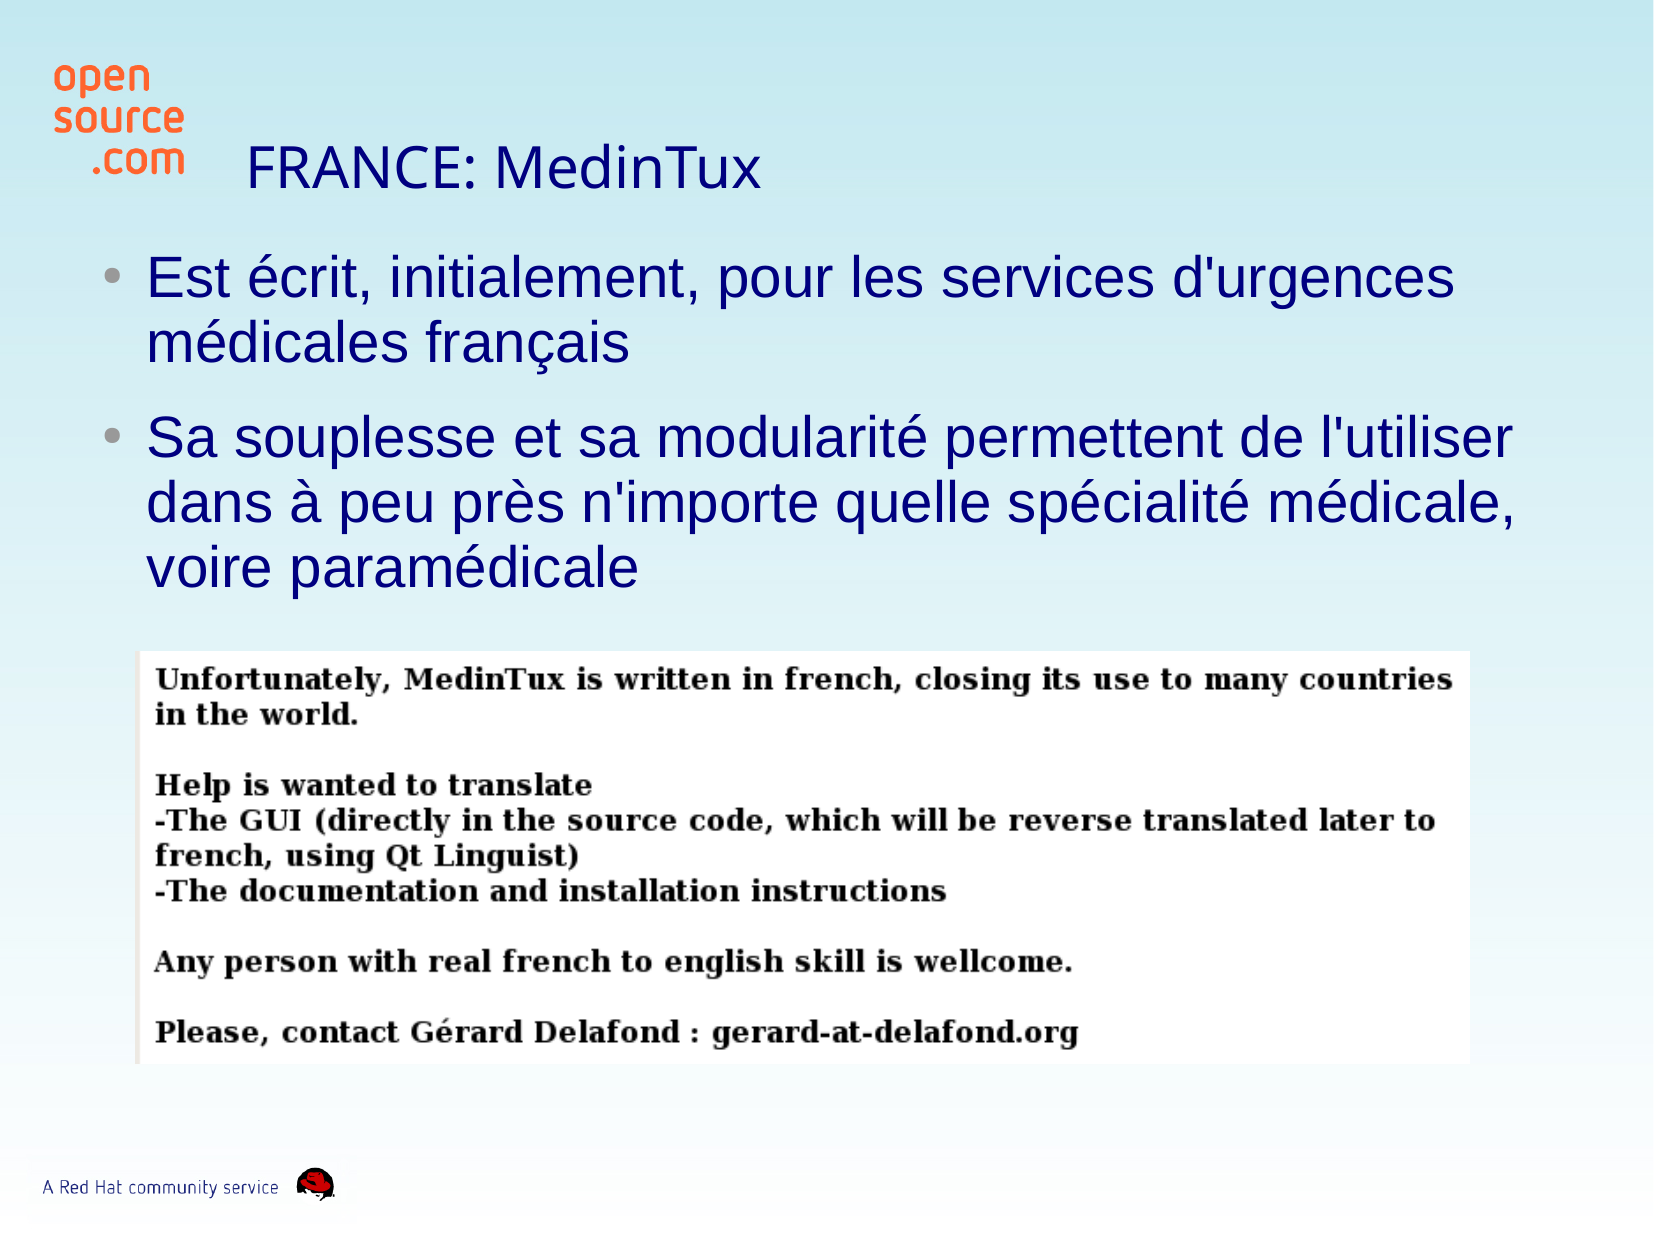

# Introduce Red Hat
FRANCE: MedinTux
Est écrit, initialement, pour les services d'urgences médicales français
Sa souplesse et sa modularité permettent de l'utiliser dans à peu près n'importe quelle spécialité médicale, voire paramédicale